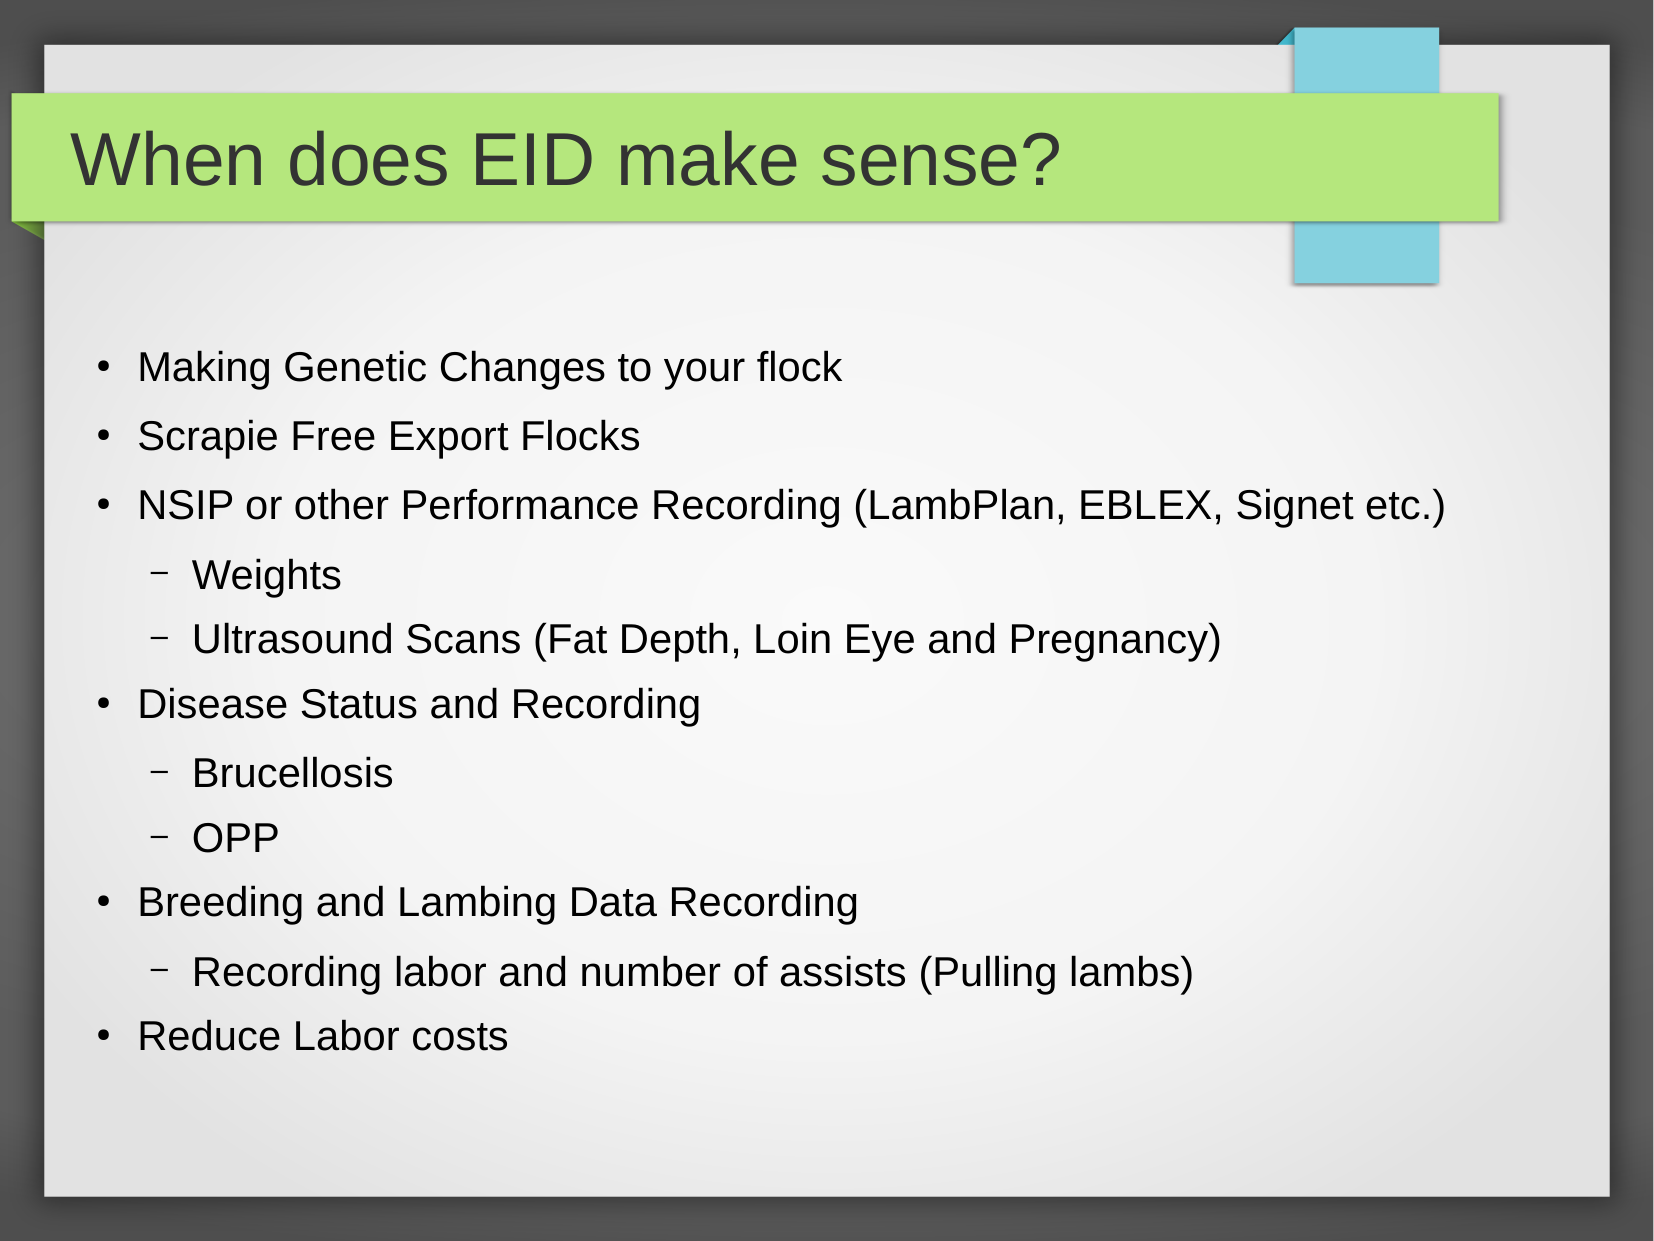

# When does EID make sense?
Making Genetic Changes to your flock
Scrapie Free Export Flocks
NSIP or other Performance Recording (LambPlan, EBLEX, Signet etc.)
Weights
Ultrasound Scans (Fat Depth, Loin Eye and Pregnancy)
Disease Status and Recording
Brucellosis
OPP
Breeding and Lambing Data Recording
Recording labor and number of assists (Pulling lambs)
Reduce Labor costs